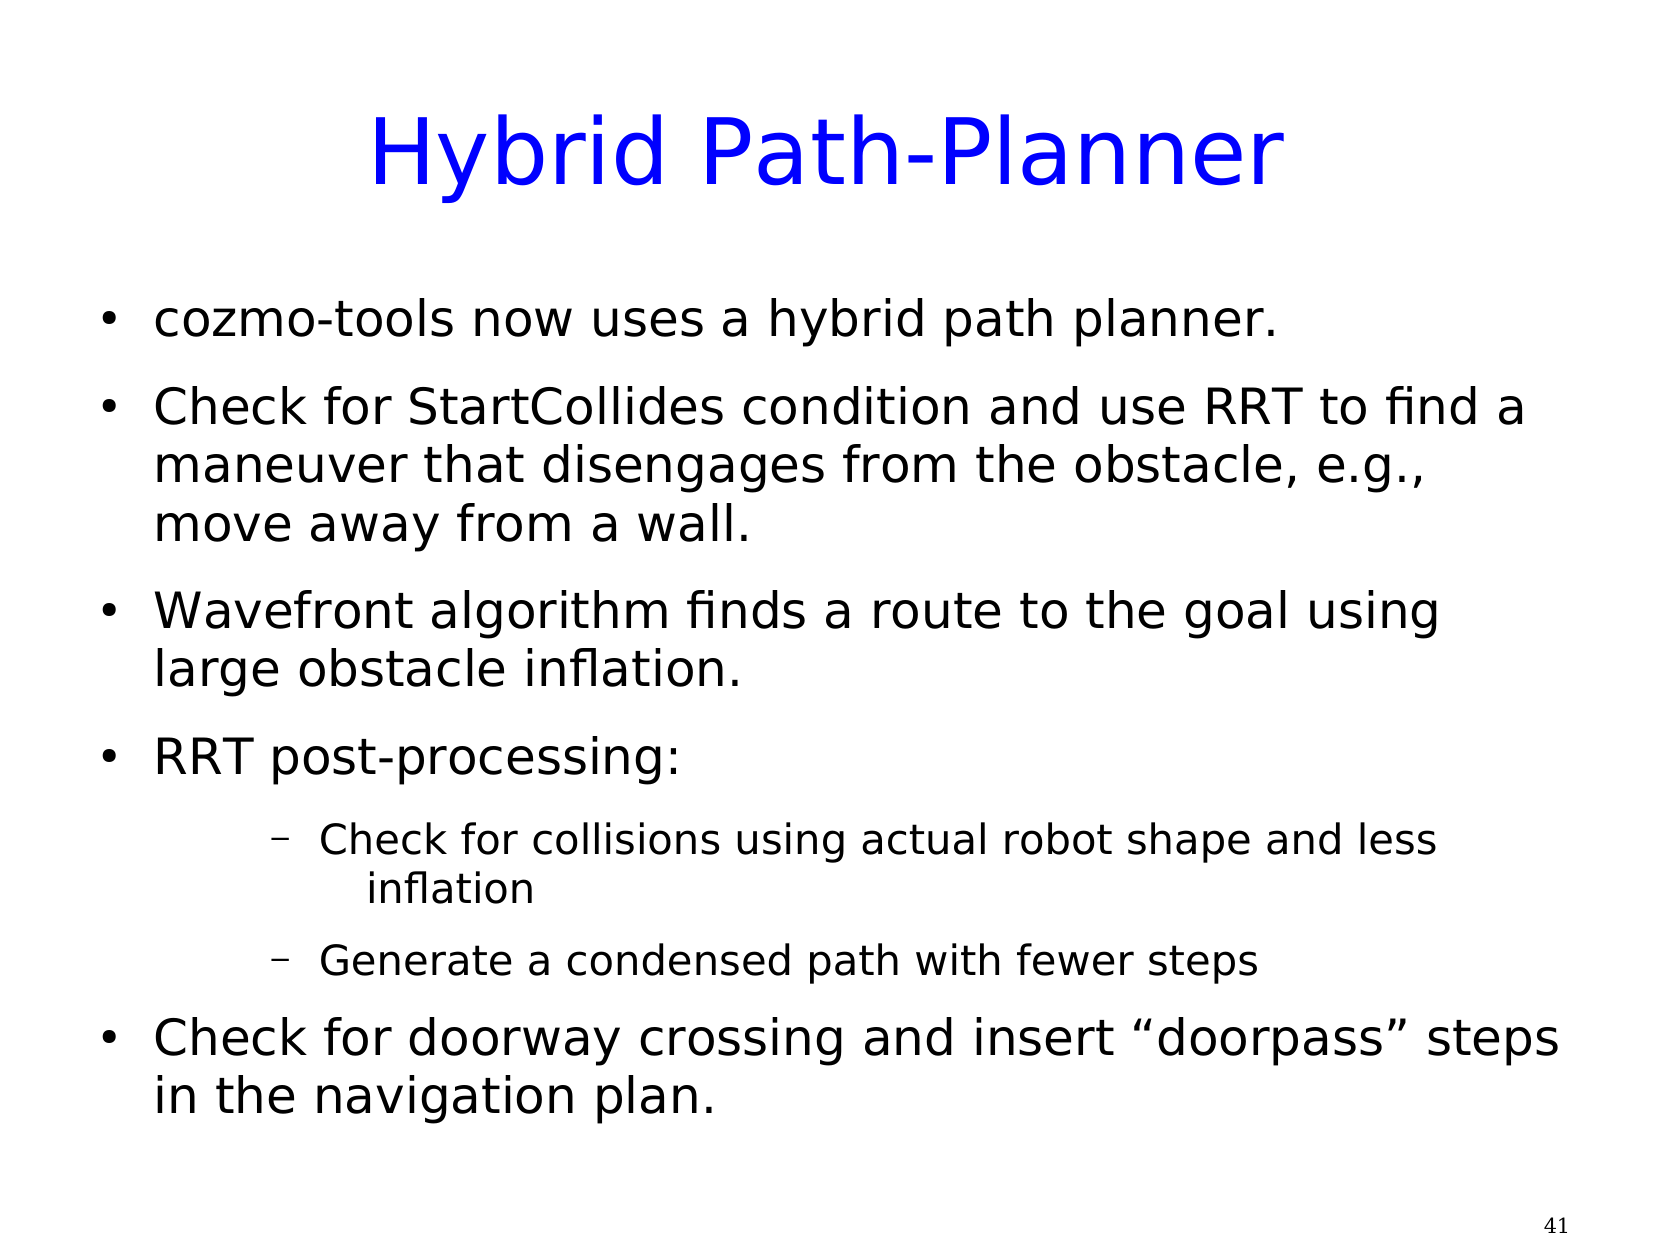

# Hybrid Path-Planner
cozmo-tools now uses a hybrid path planner.
Check for StartCollides condition and use RRT to find a maneuver that disengages from the obstacle, e.g., move away from a wall.
Wavefront algorithm finds a route to the goal using large obstacle inflation.
RRT post-processing:
Check for collisions using actual robot shape and less inflation
Generate a condensed path with fewer steps
Check for doorway crossing and insert “doorpass” steps in the navigation plan.
41